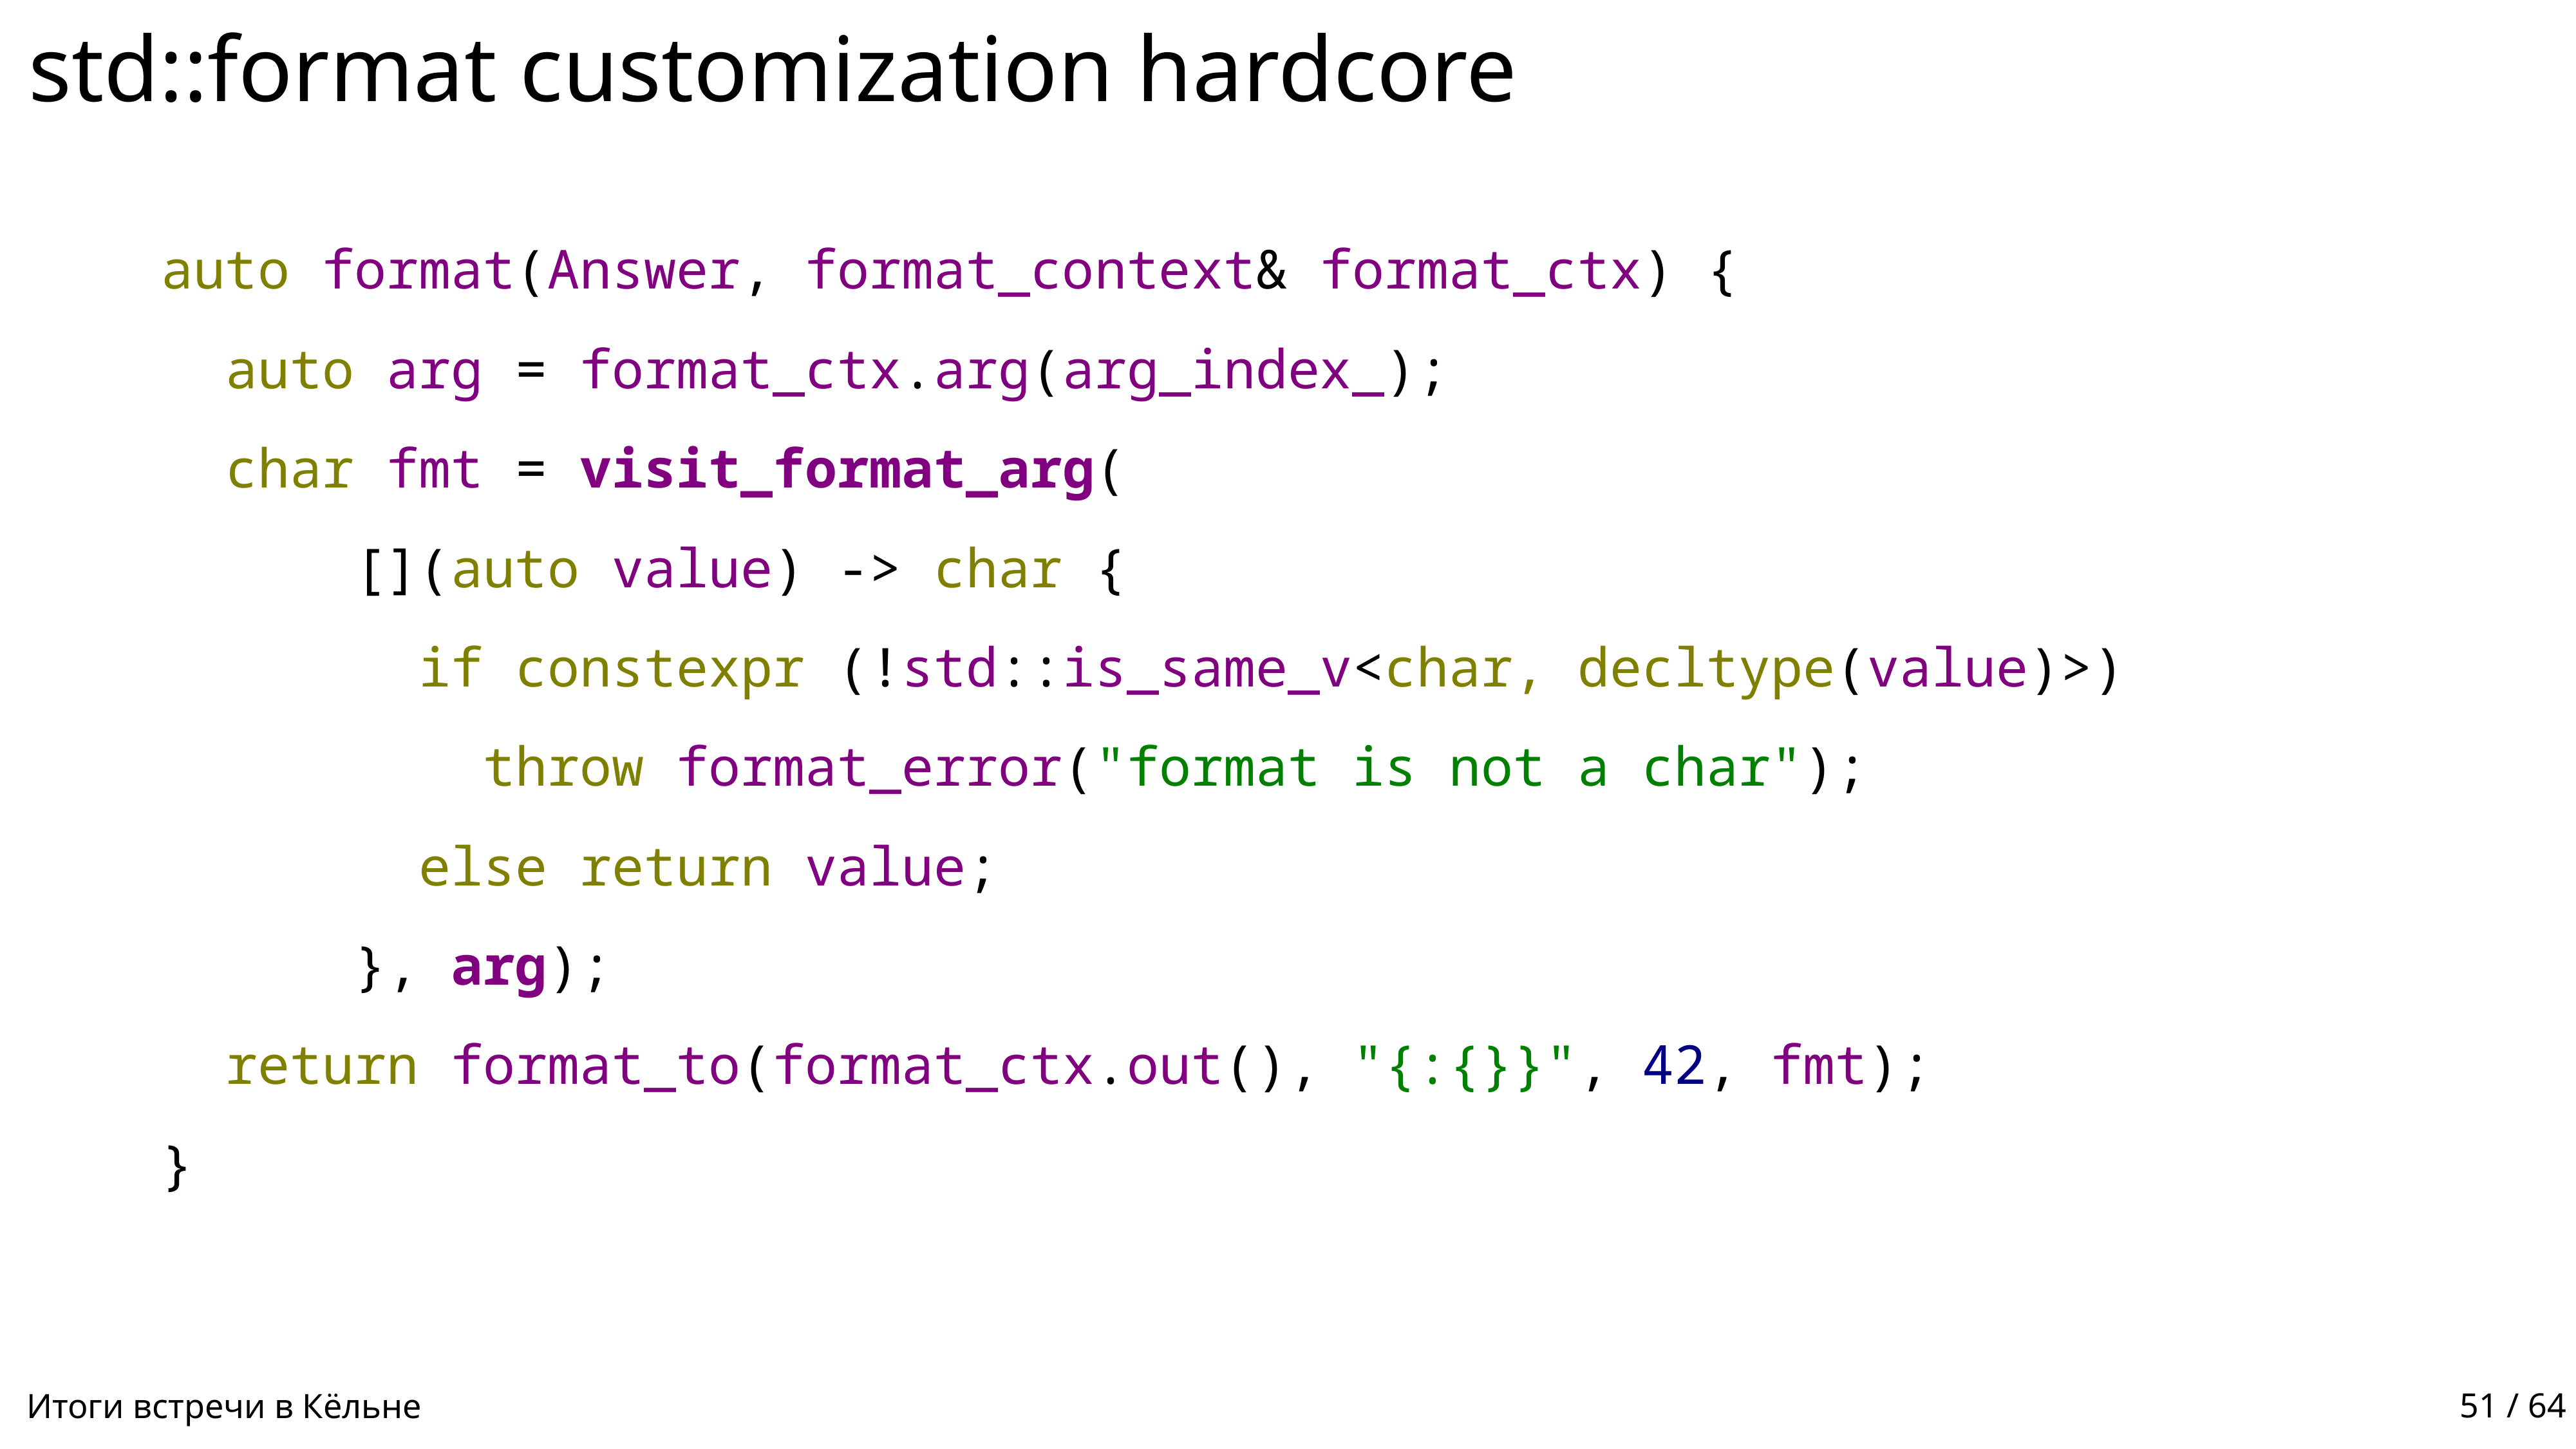

# std::format customization hardcore
 auto format(Answer, format_context& format_ctx) {
 auto arg = format_ctx.arg(arg_index_);
 char fmt = visit_format_arg(
 [](auto value) -> char {
 if constexpr (!std::is_same_v<char, decltype(value)>)
 throw format_error("format is not a char");
 else return value;
 }, arg);
 return format_to(format_ctx.out(), "{:{}}", 42, fmt);
 }
Итоги встречи в Кёльне